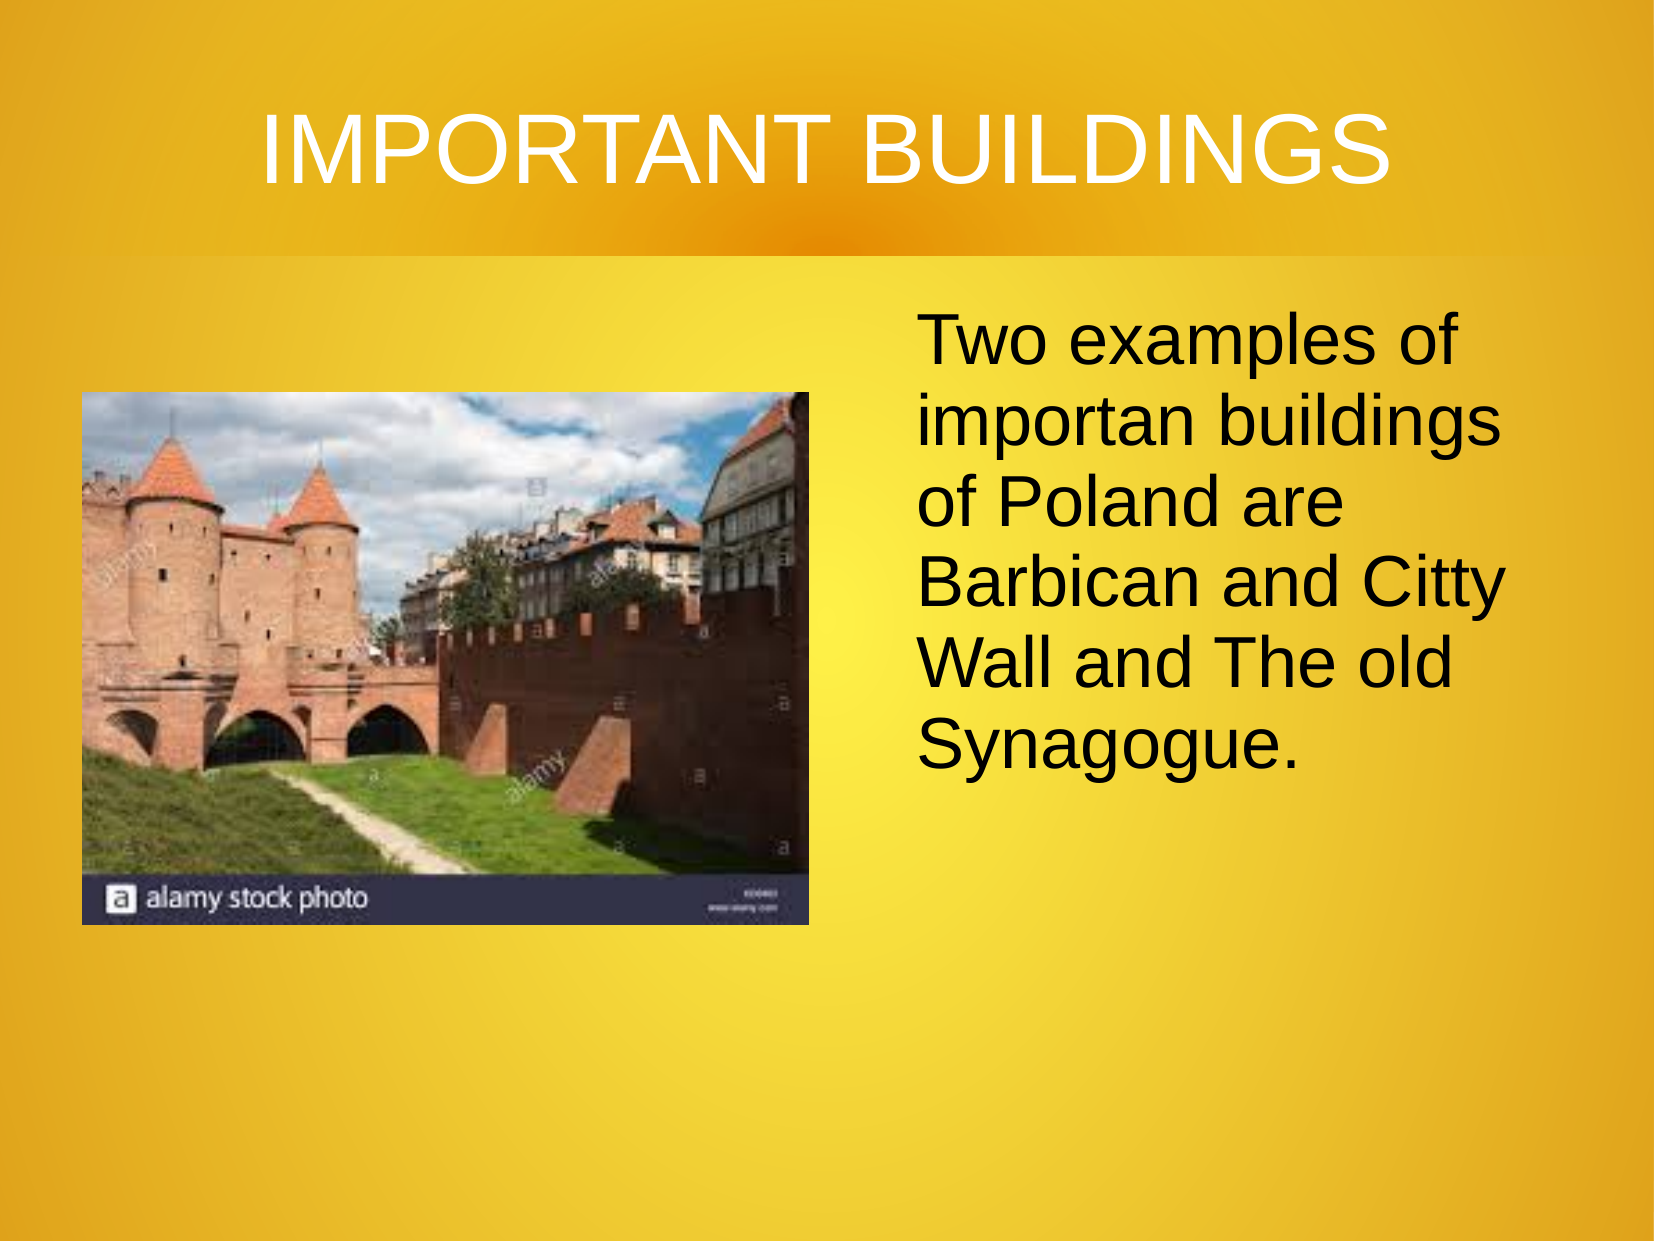

# IMPORTANT BUILDINGS
Two examples of importan buildings of Poland are Barbican and Citty Wall and The old Synagogue.